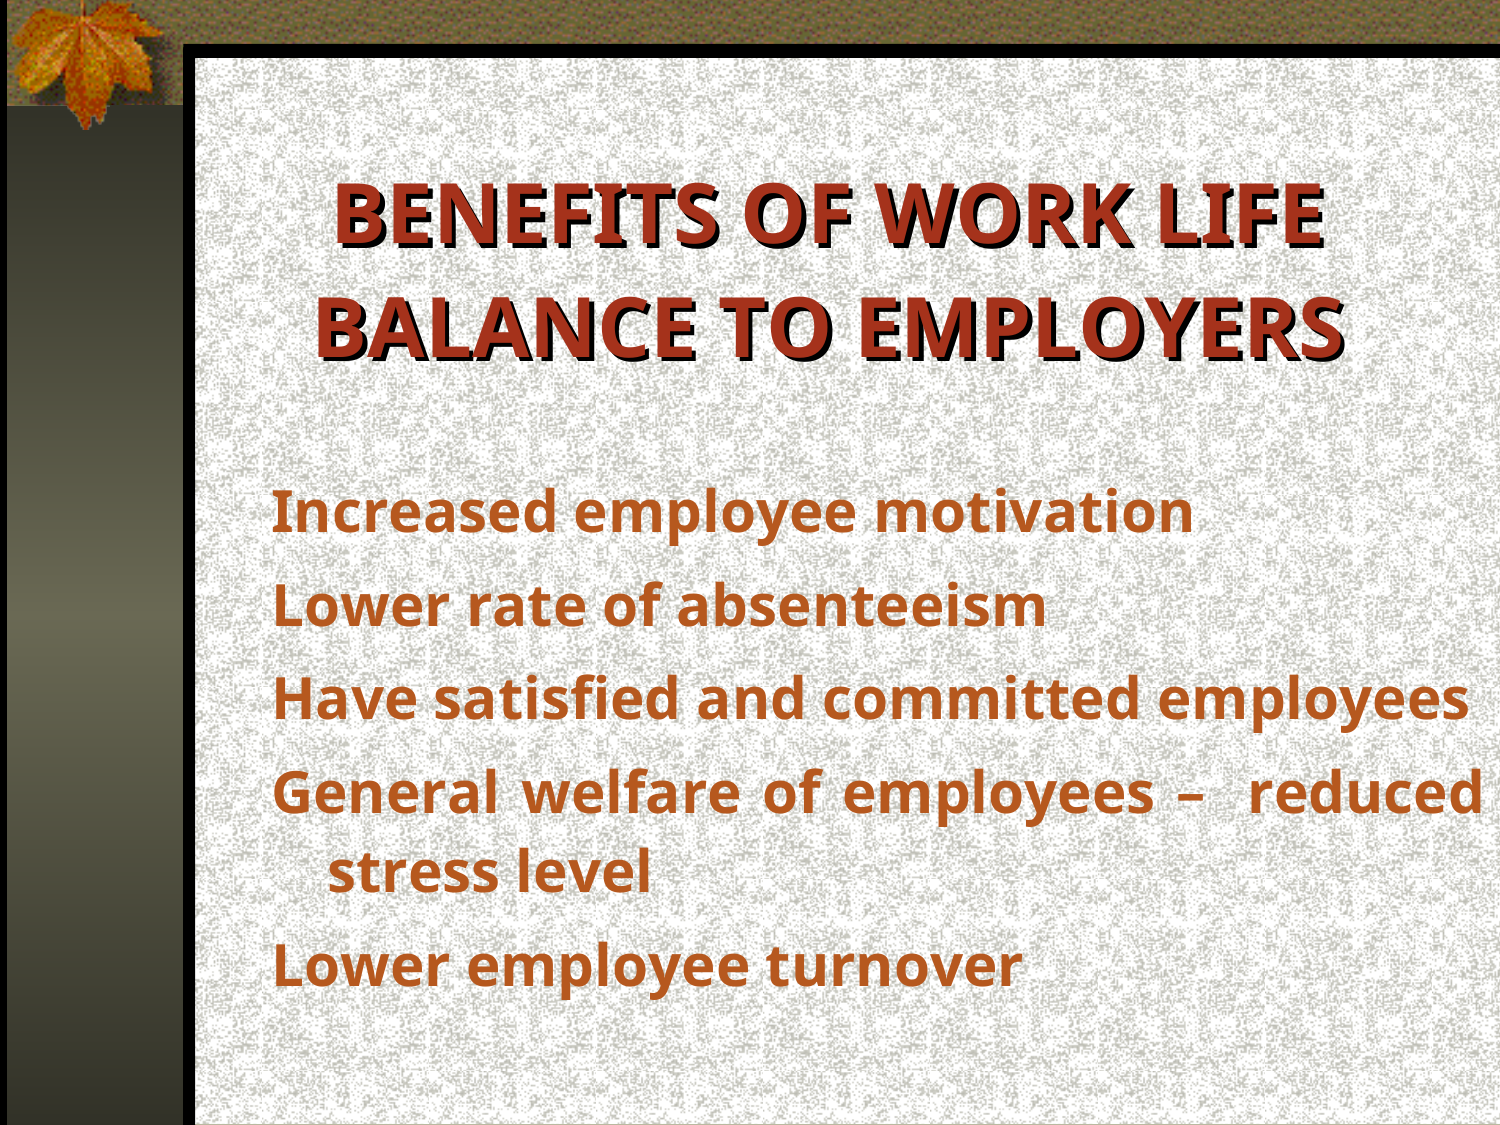

# BENEFITS OF WORK LIFE BALANCE TO EMPLOYERS
Increased employee motivation
Lower rate of absenteeism
Have satisfied and committed employees
General welfare of employees – reduced stress level
Lower employee turnover